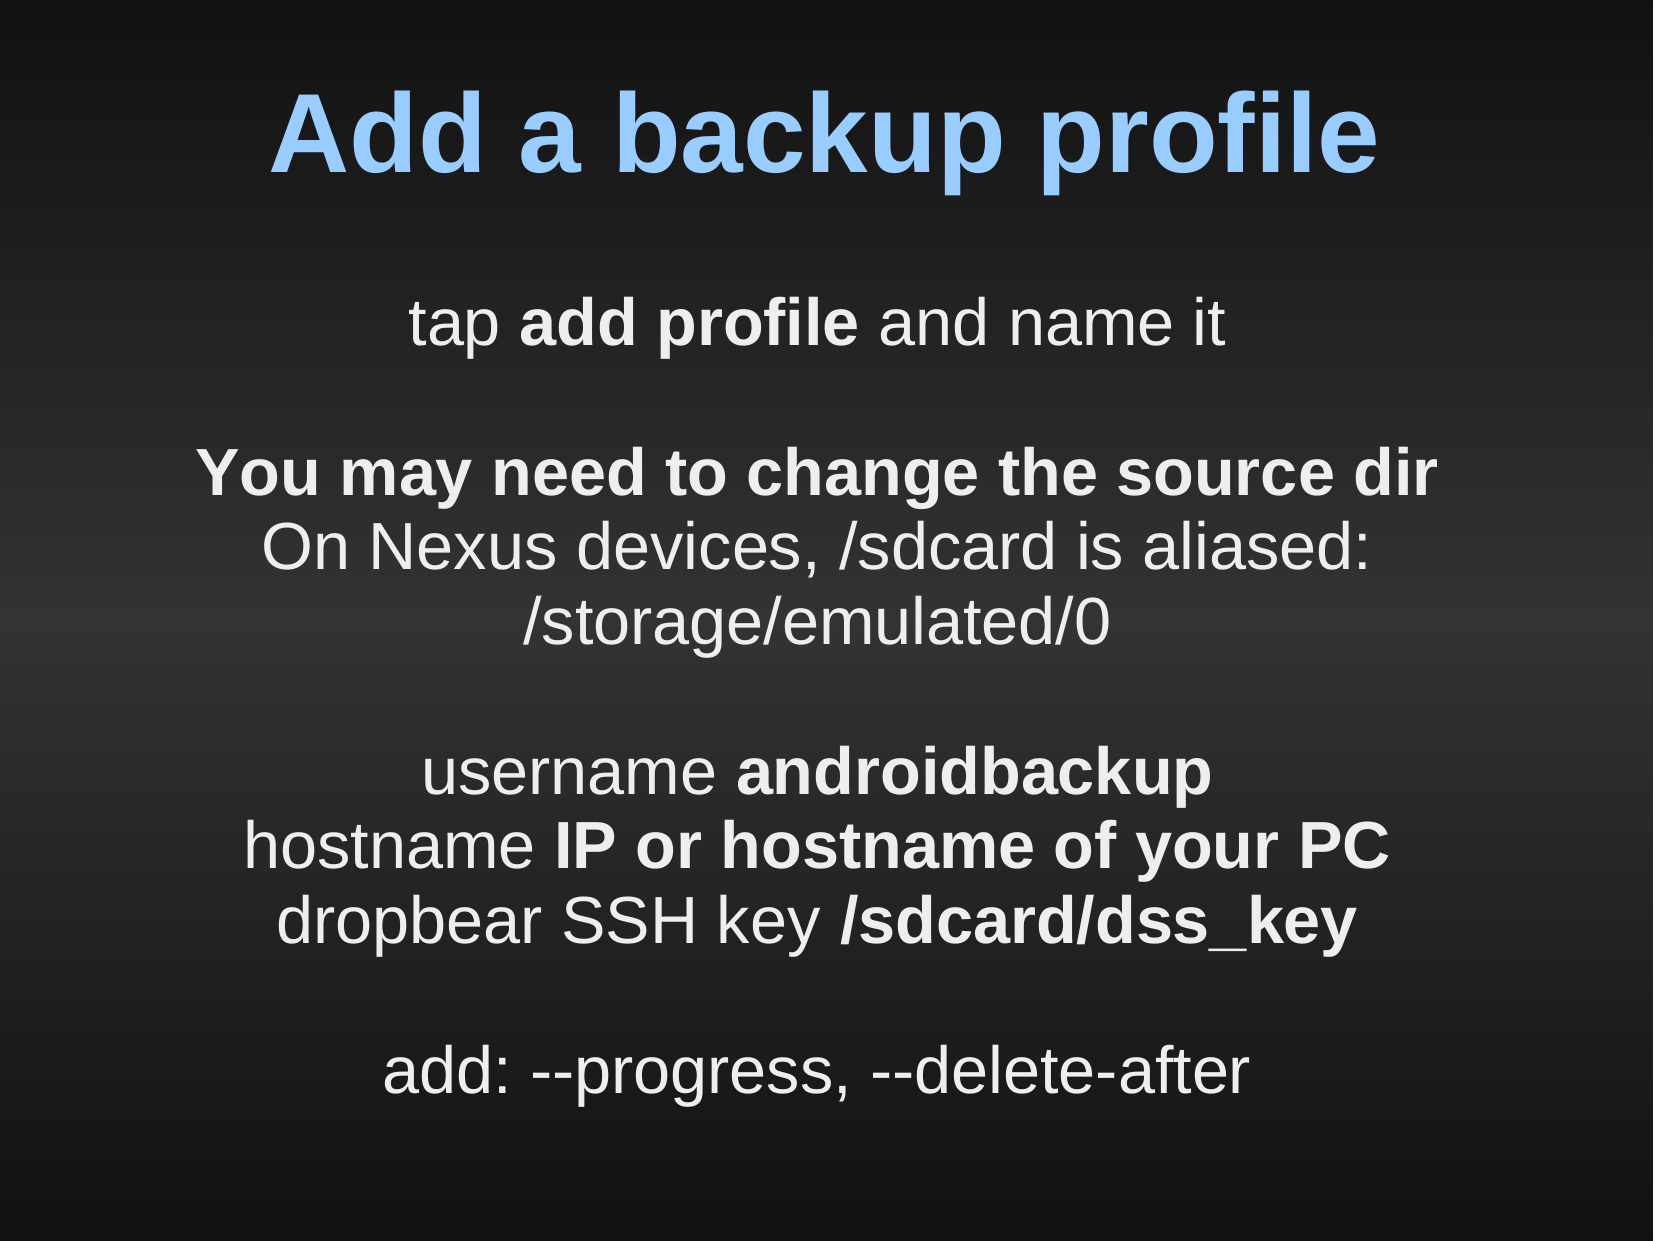

# Add a backup profile
tap add profile and name it
You may need to change the source dir
On Nexus devices, /sdcard is aliased:
/storage/emulated/0
username androidbackup
hostname IP or hostname of your PC
dropbear SSH key /sdcard/dss_key
add: --progress, --delete-after